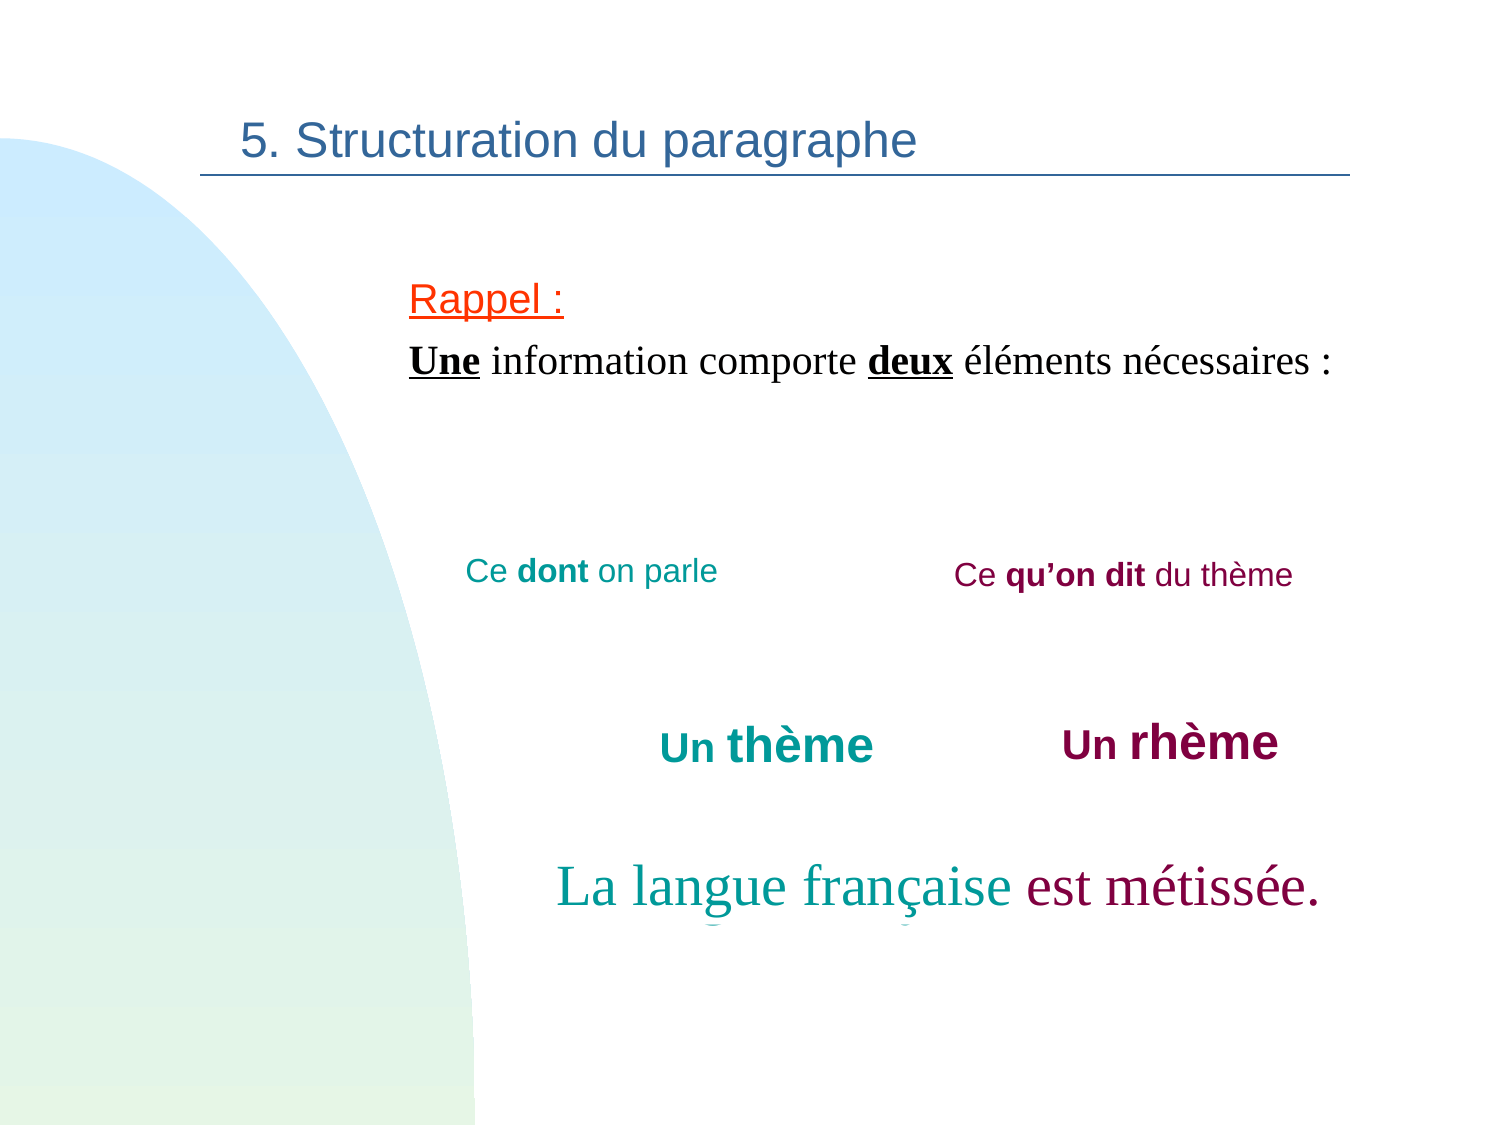

5. Structuration du paragraphe
# Rappel :
Une information comporte deux éléments nécessaires :
Ce dont on parle
Ce qu’on dit du thème
Un rhème
Un thème
La langue française est métissée.
La langue française